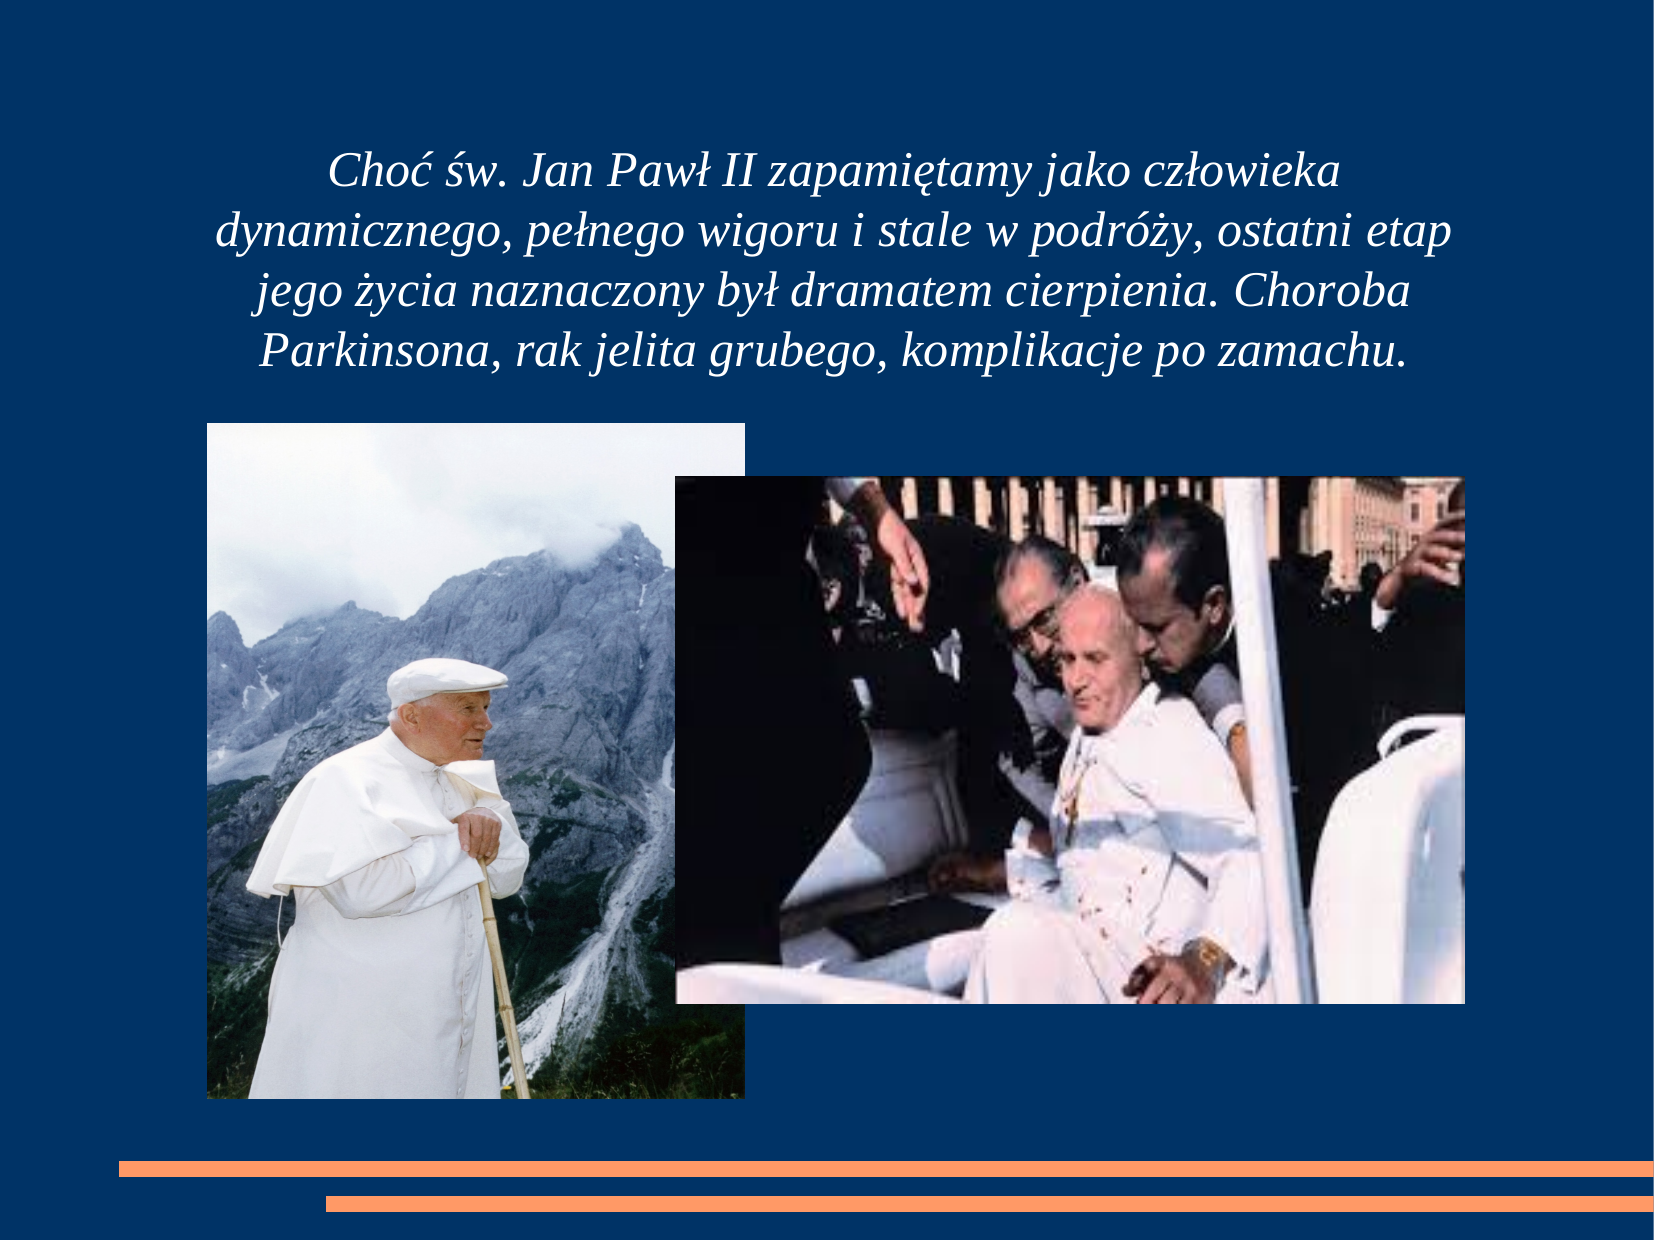

#
Choć św. Jan Pawł II zapamiętamy jako człowieka dynamicznego, pełnego wigoru i stale w podróży, ostatni etap jego życia naznaczony był dramatem cierpienia. Choroba Parkinsona, rak jelita grubego, komplikacje po zamachu.